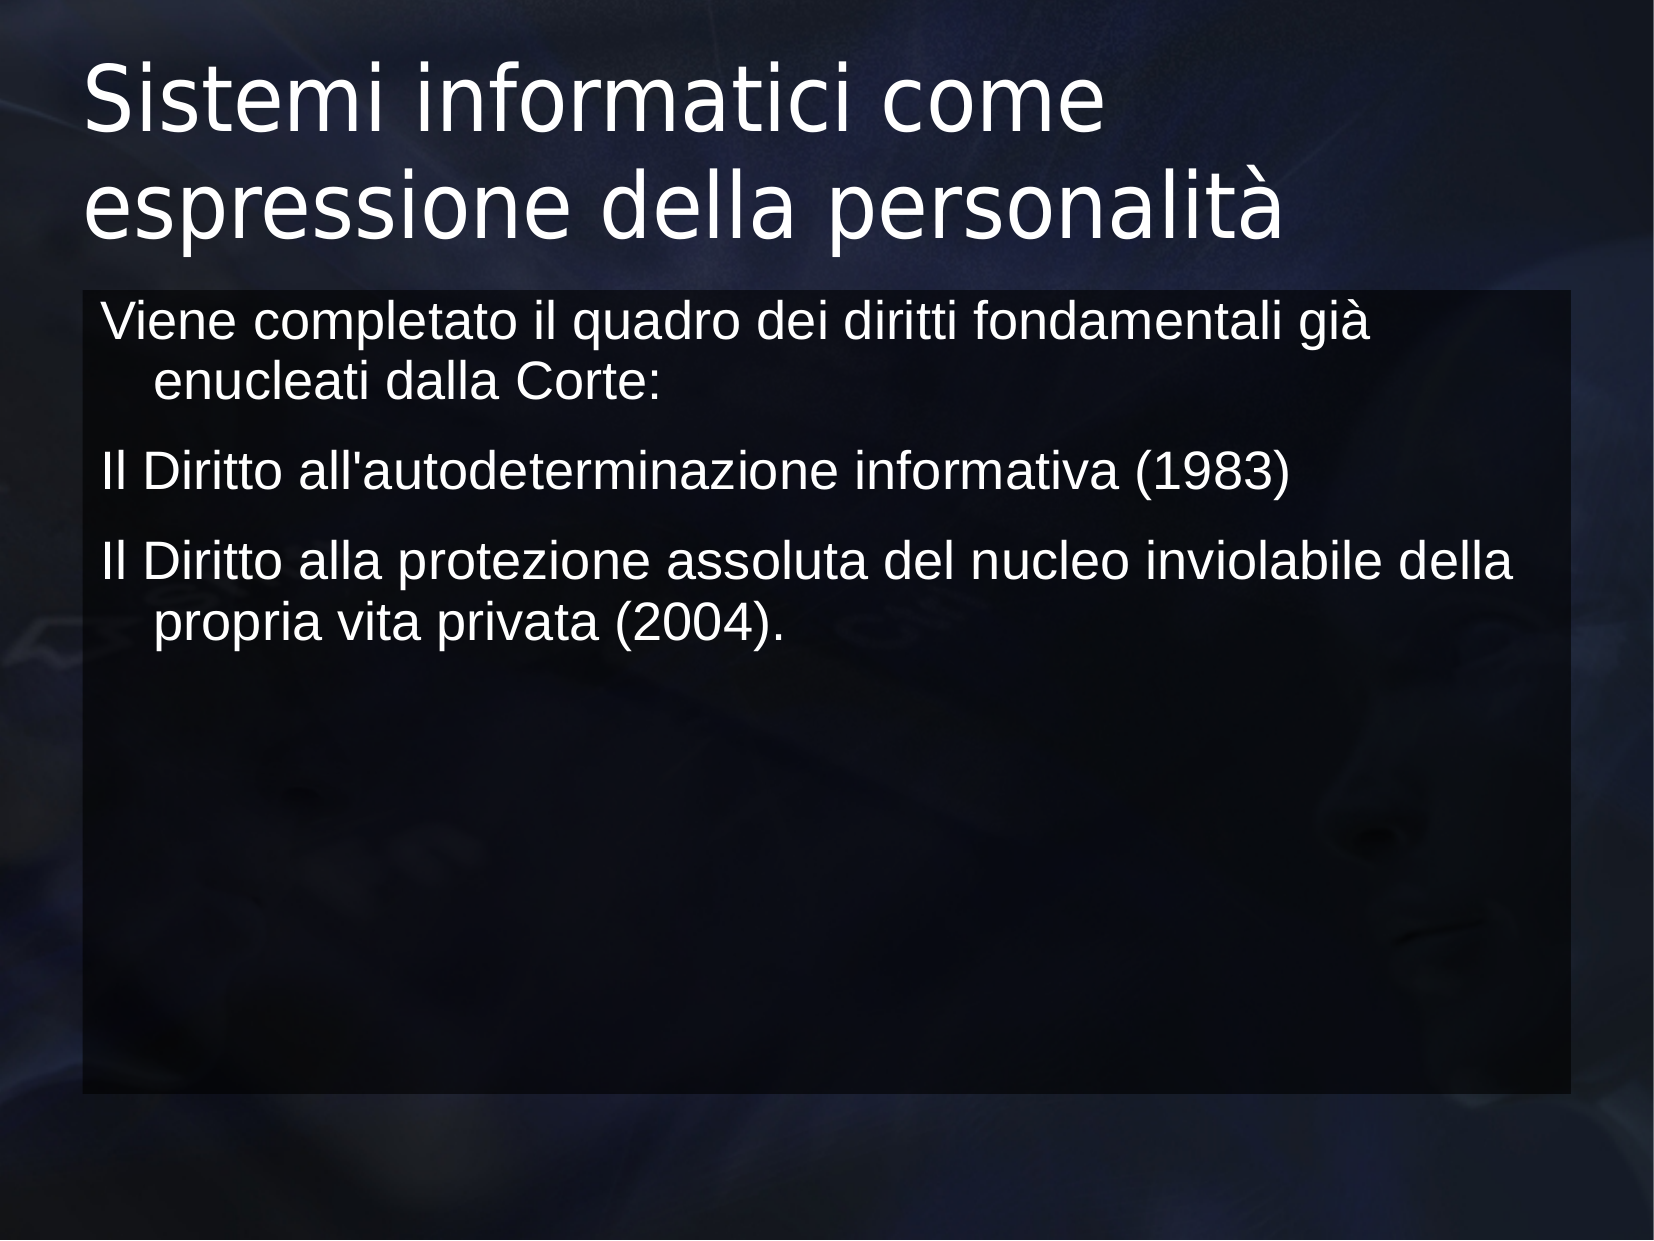

# Sistemi informatici come espressione della personalità
Viene completato il quadro dei diritti fondamentali già enucleati dalla Corte:
Il Diritto all'autodeterminazione informativa (1983)
Il Diritto alla protezione assoluta del nucleo inviolabile della propria vita privata (2004).